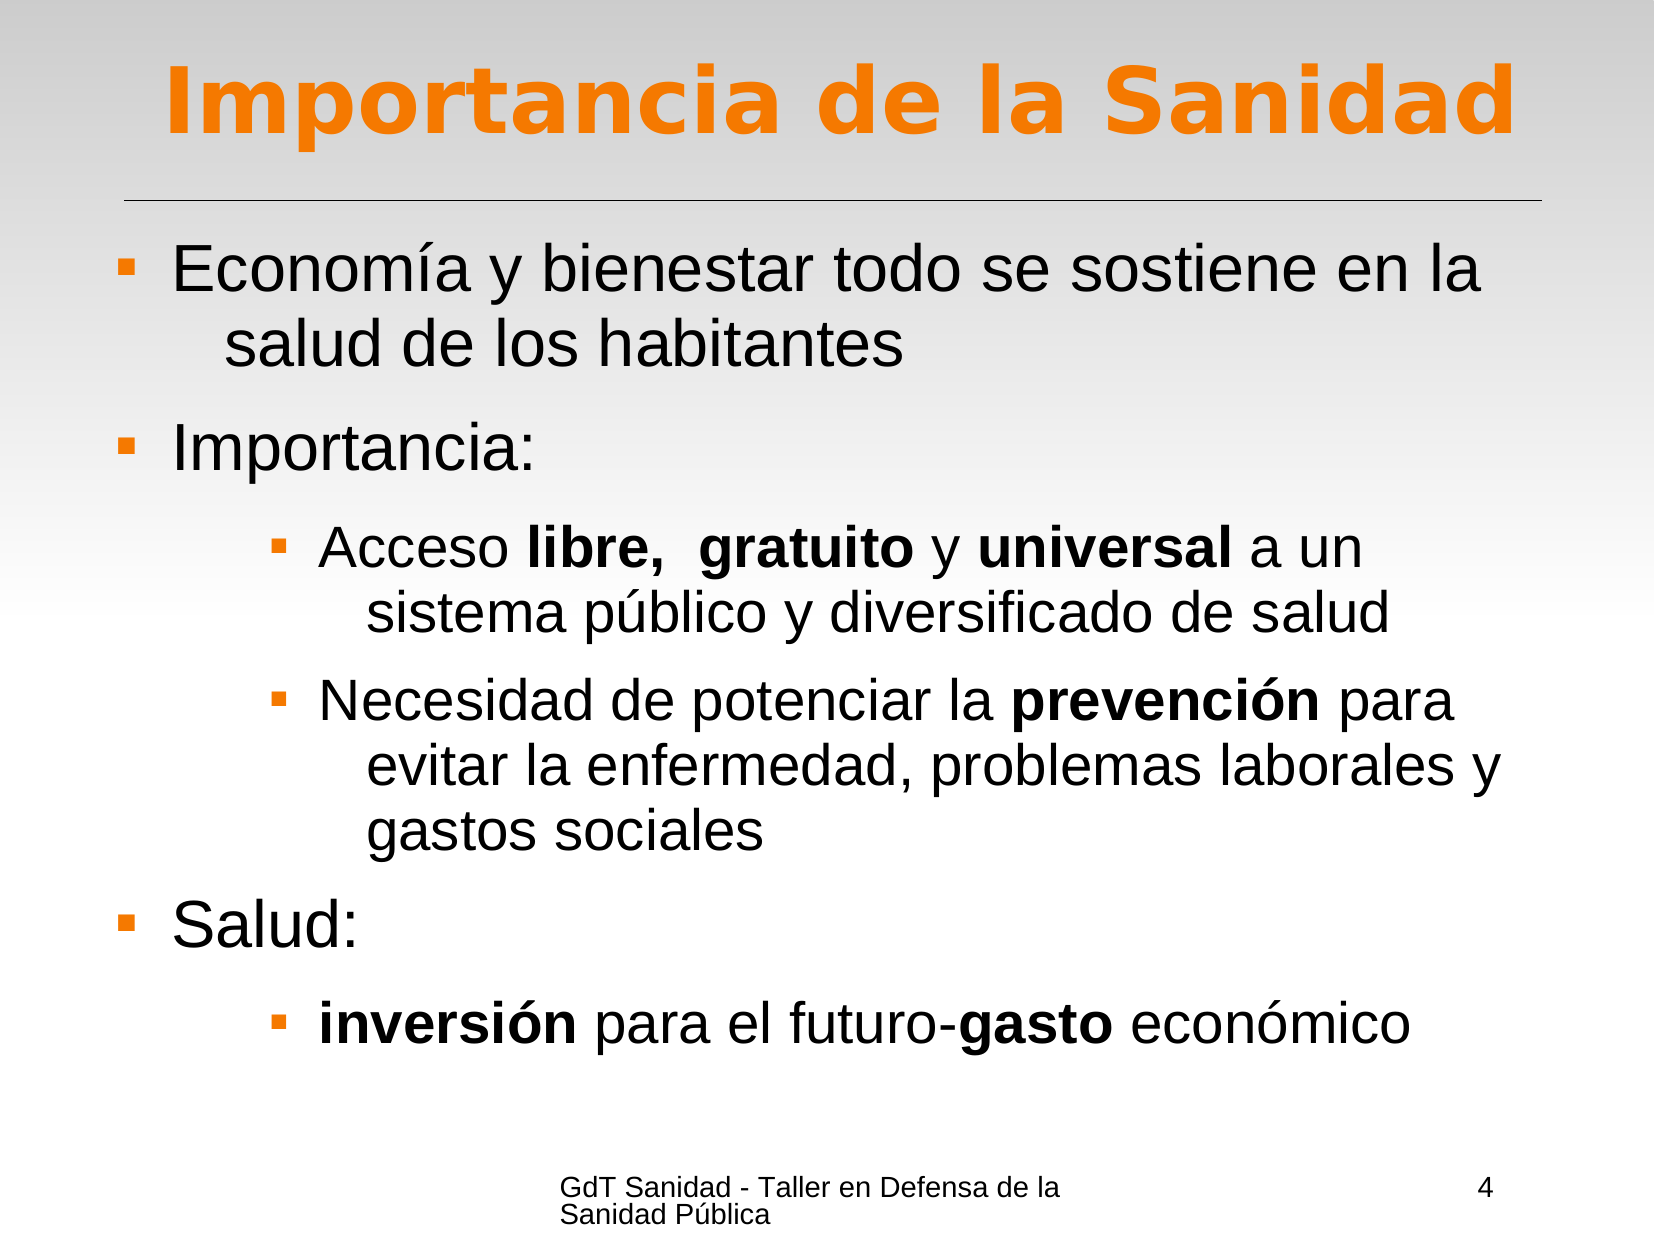

# Importancia de la Sanidad
Economía y bienestar todo se sostiene en la salud de los habitantes
Importancia:
Acceso libre, gratuito y universal a un sistema público y diversificado de salud
Necesidad de potenciar la prevención para evitar la enfermedad, problemas laborales y gastos sociales
Salud:
inversión para el futuro-gasto económico
GdT Sanidad - Taller en Defensa de la Sanidad Pública
4